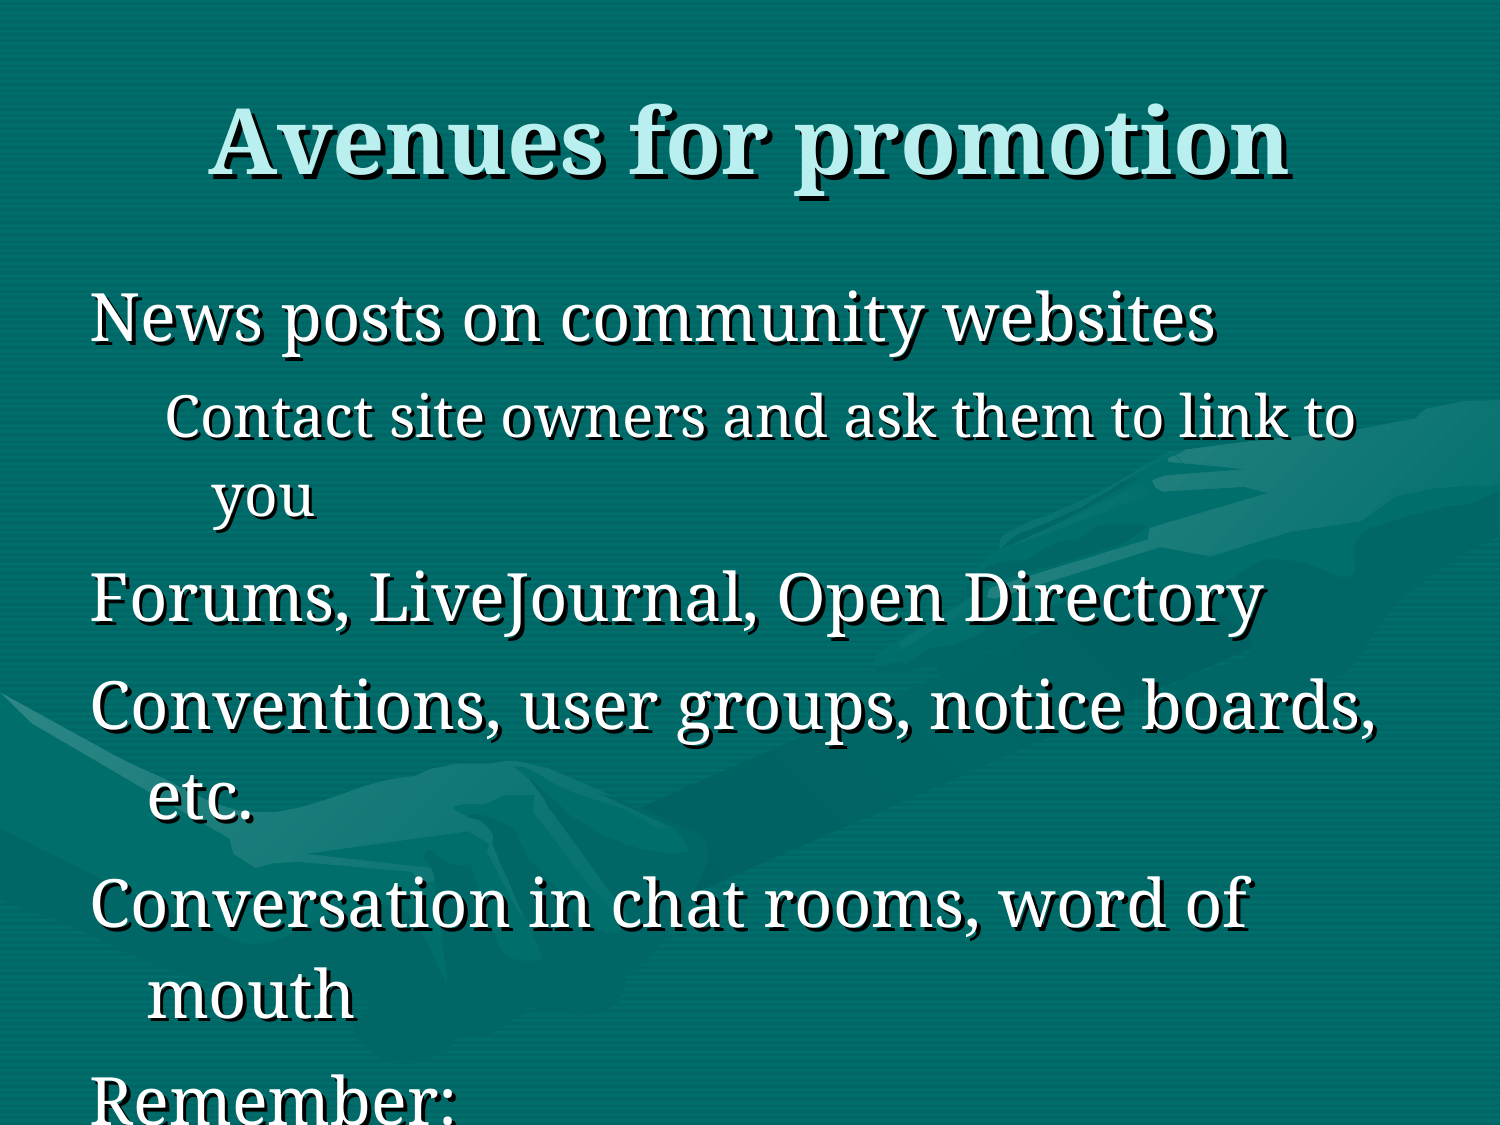

# Avenues for promotion
News posts on community websites
Contact site owners and ask them to link to you
Forums, LiveJournal, Open Directory
Conventions, user groups, notice boards, etc.
Conversation in chat rooms, word of mouth
Remember:
The best promotional tool is good content
Majority of wiki users arrive via Google